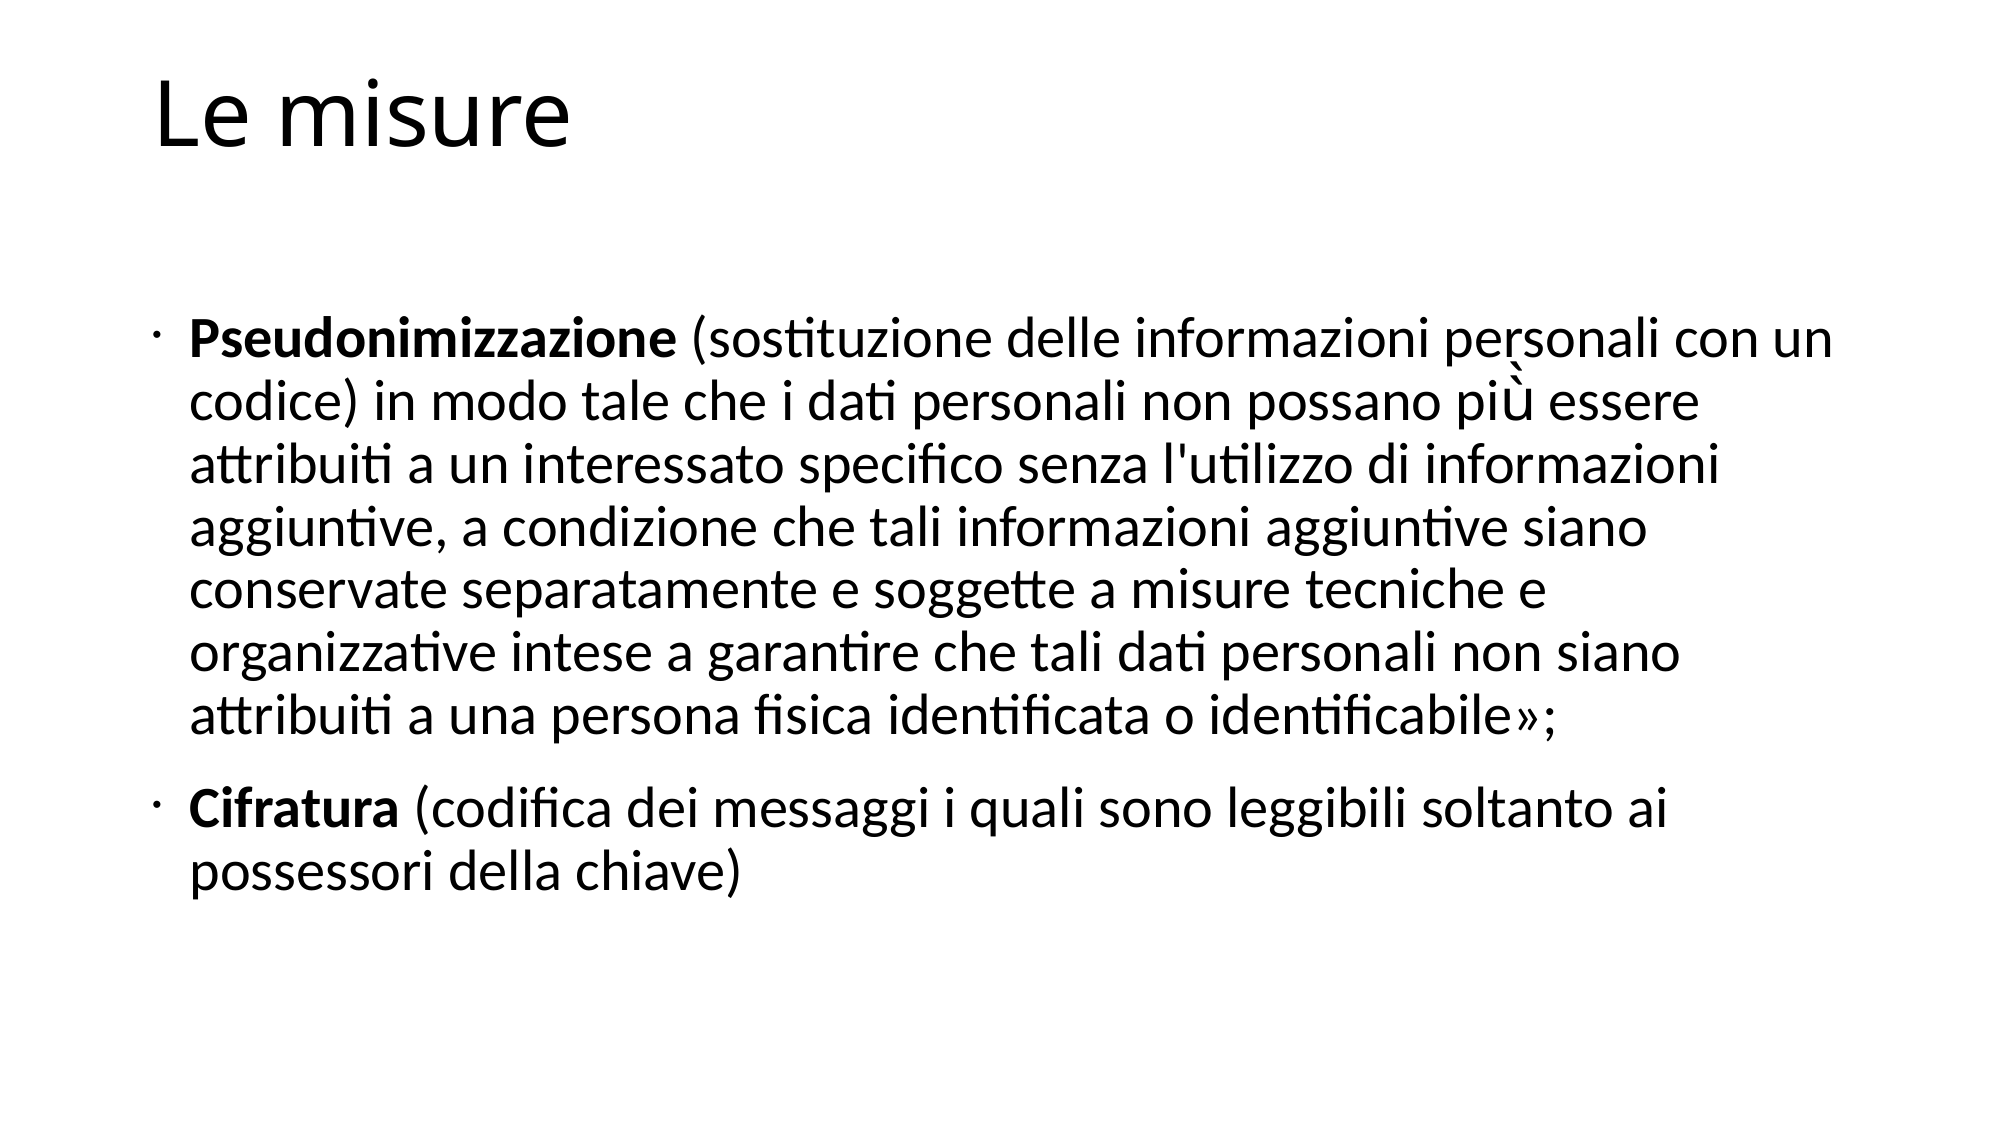

# Le misure
Pseudonimizzazione (sostituzione delle informazioni personali con un codice) in modo tale che i dati personali non possano più̀ essere attribuiti a un interessato specifico senza l'utilizzo di informazioni aggiuntive, a condizione che tali informazioni aggiuntive siano conservate separatamente e soggette a misure tecniche e organizzative intese a garantire che tali dati personali non siano attribuiti a una persona fisica identificata o identificabile»;
Cifratura (codifica dei messaggi i quali sono leggibili soltanto ai possessori della chiave)